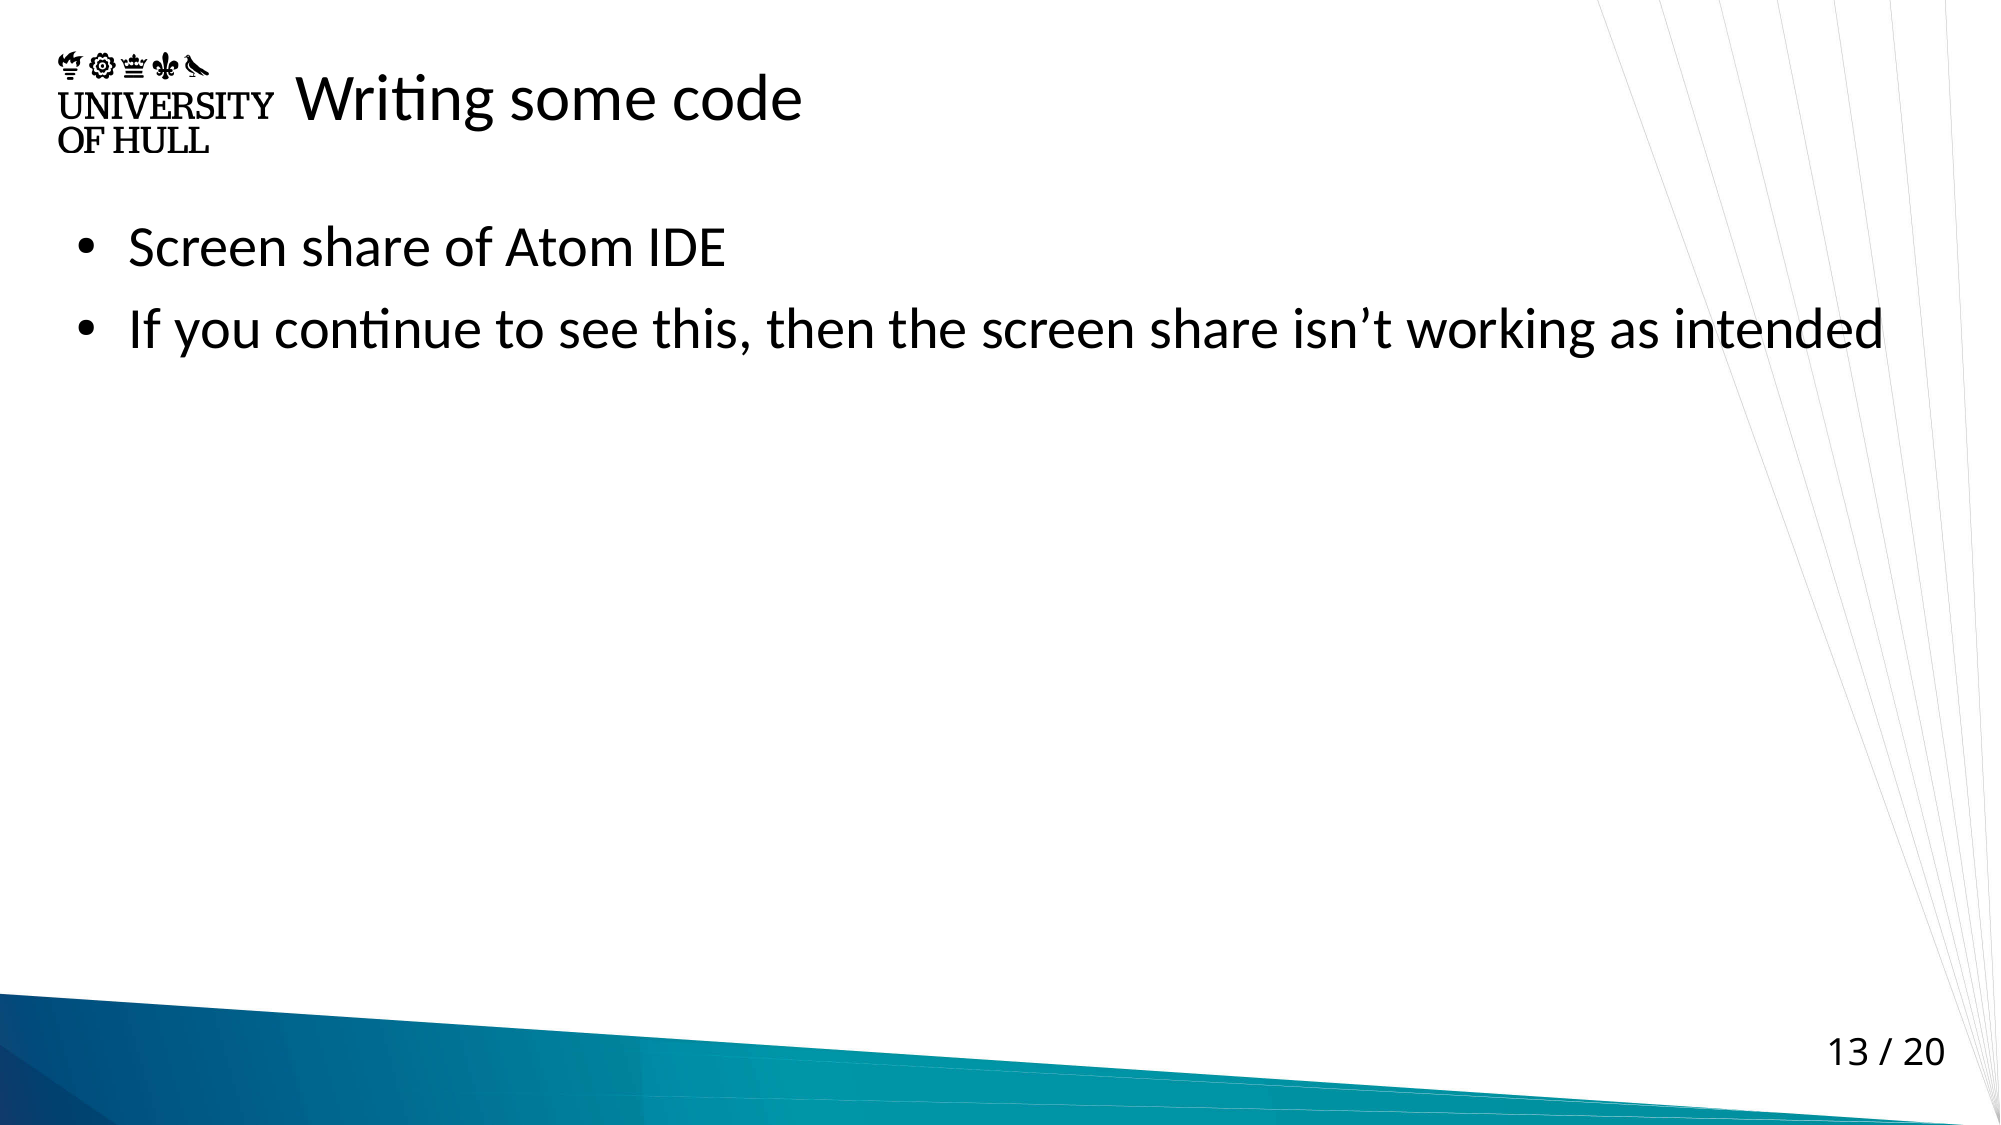

# Writing some code
Screen share of Atom IDE
If you continue to see this, then the screen share isn’t working as intended